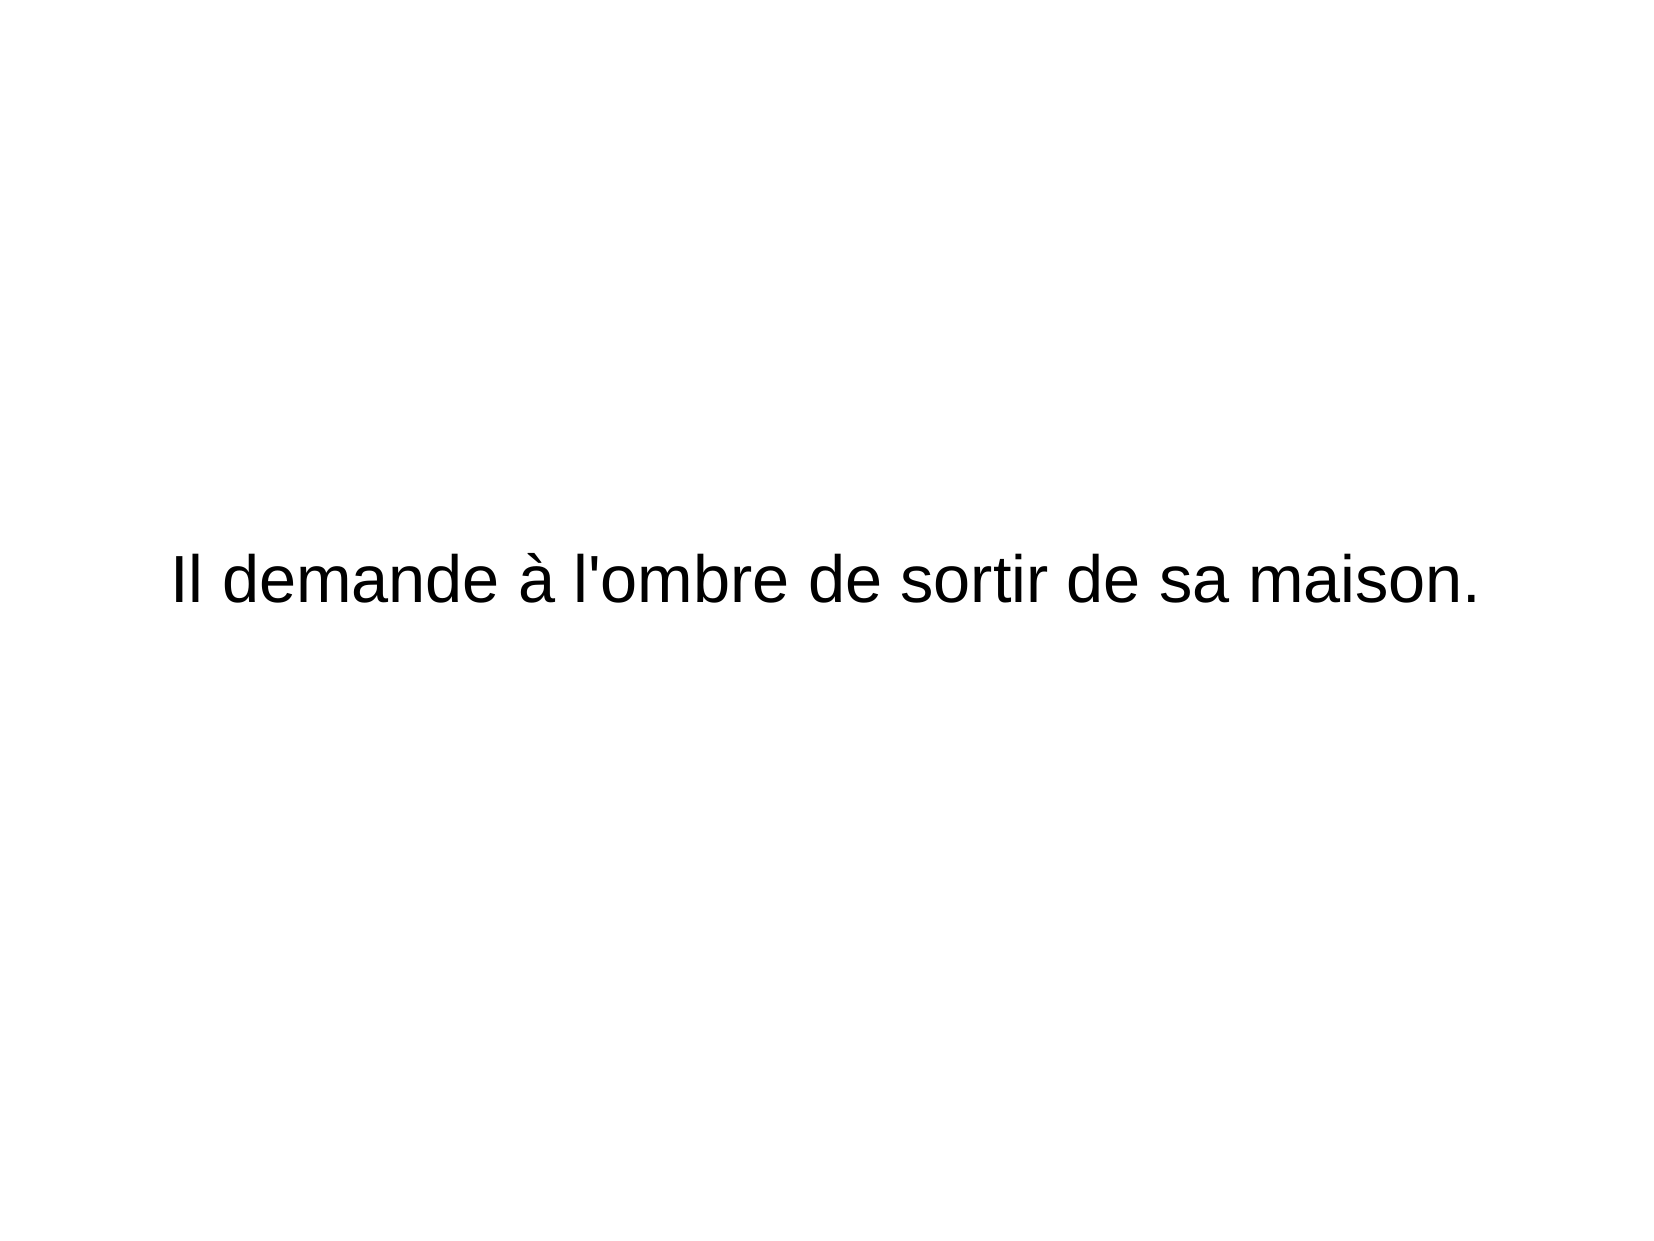

# Il demande à l'ombre de sortir de sa maison.